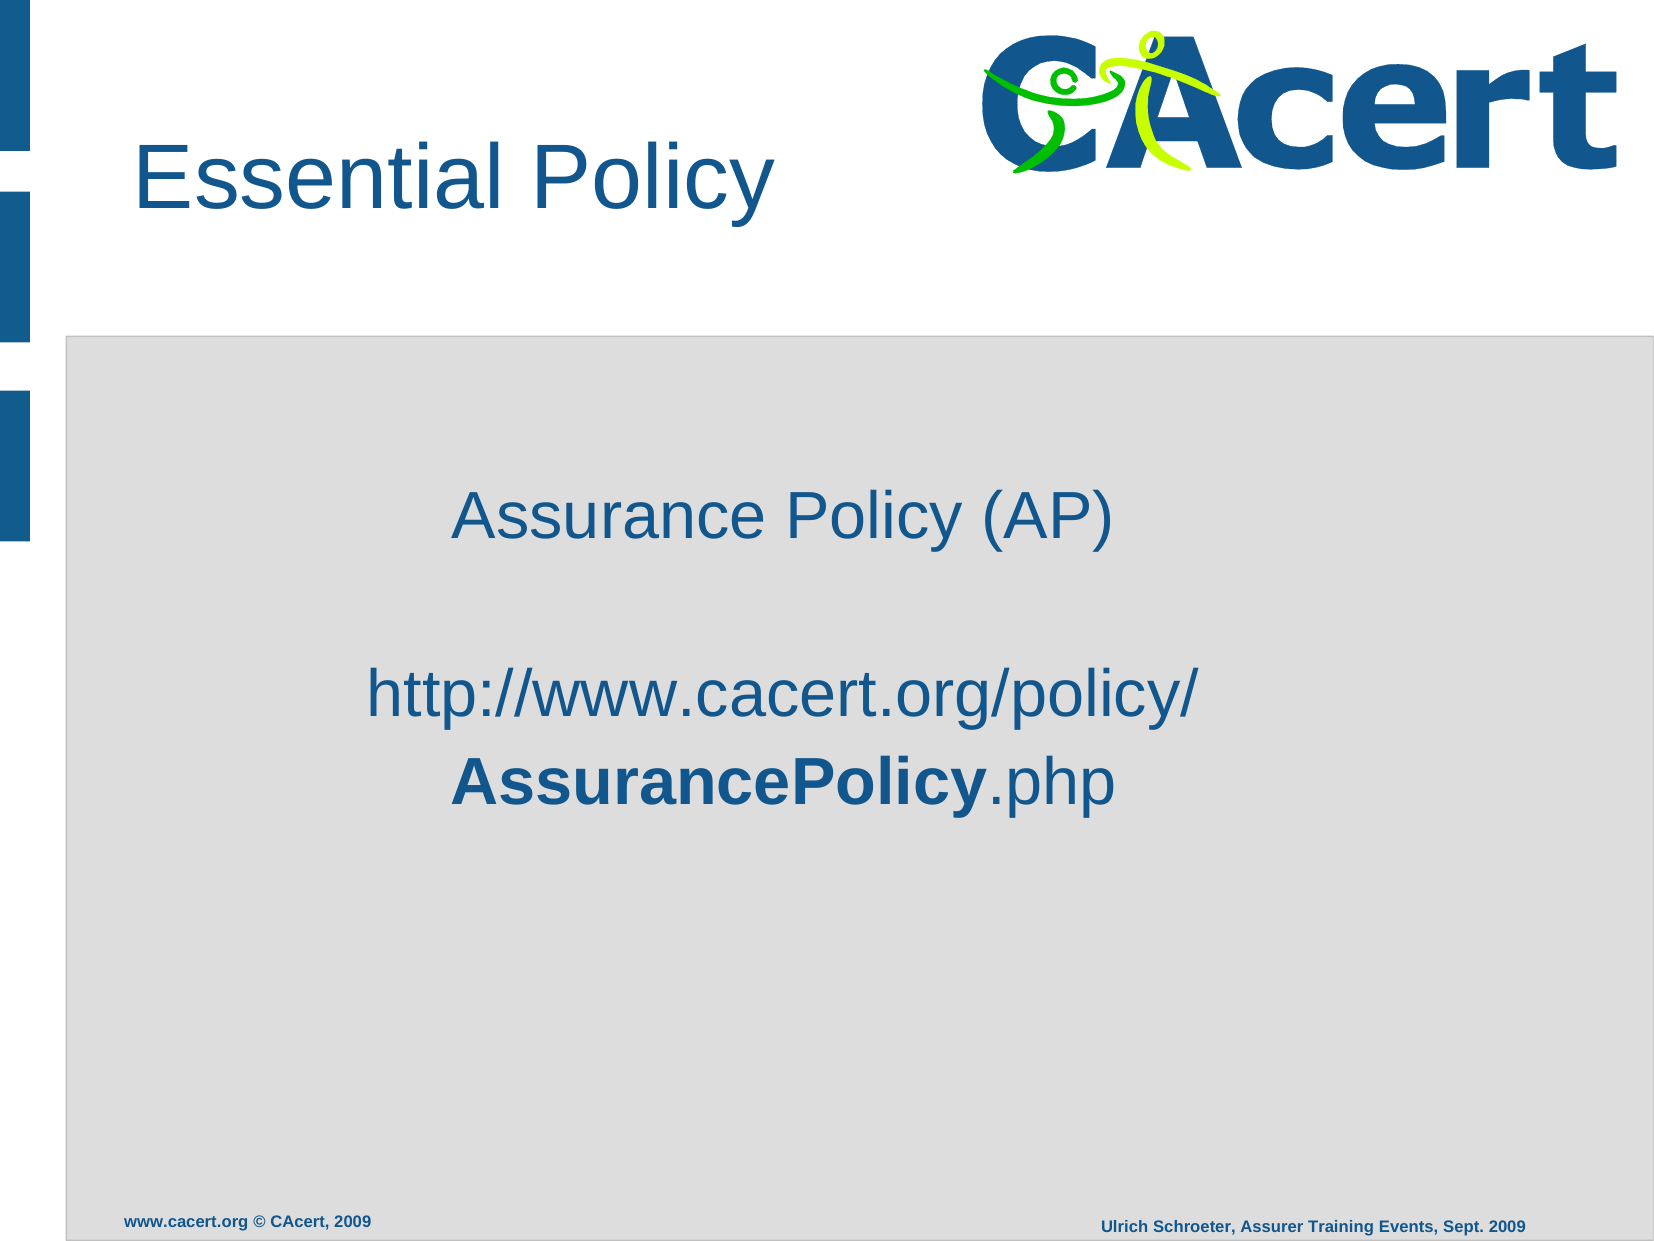

Essential Policy
Assurance Policy (AP)
http://www.cacert.org/policy/
AssurancePolicy.php